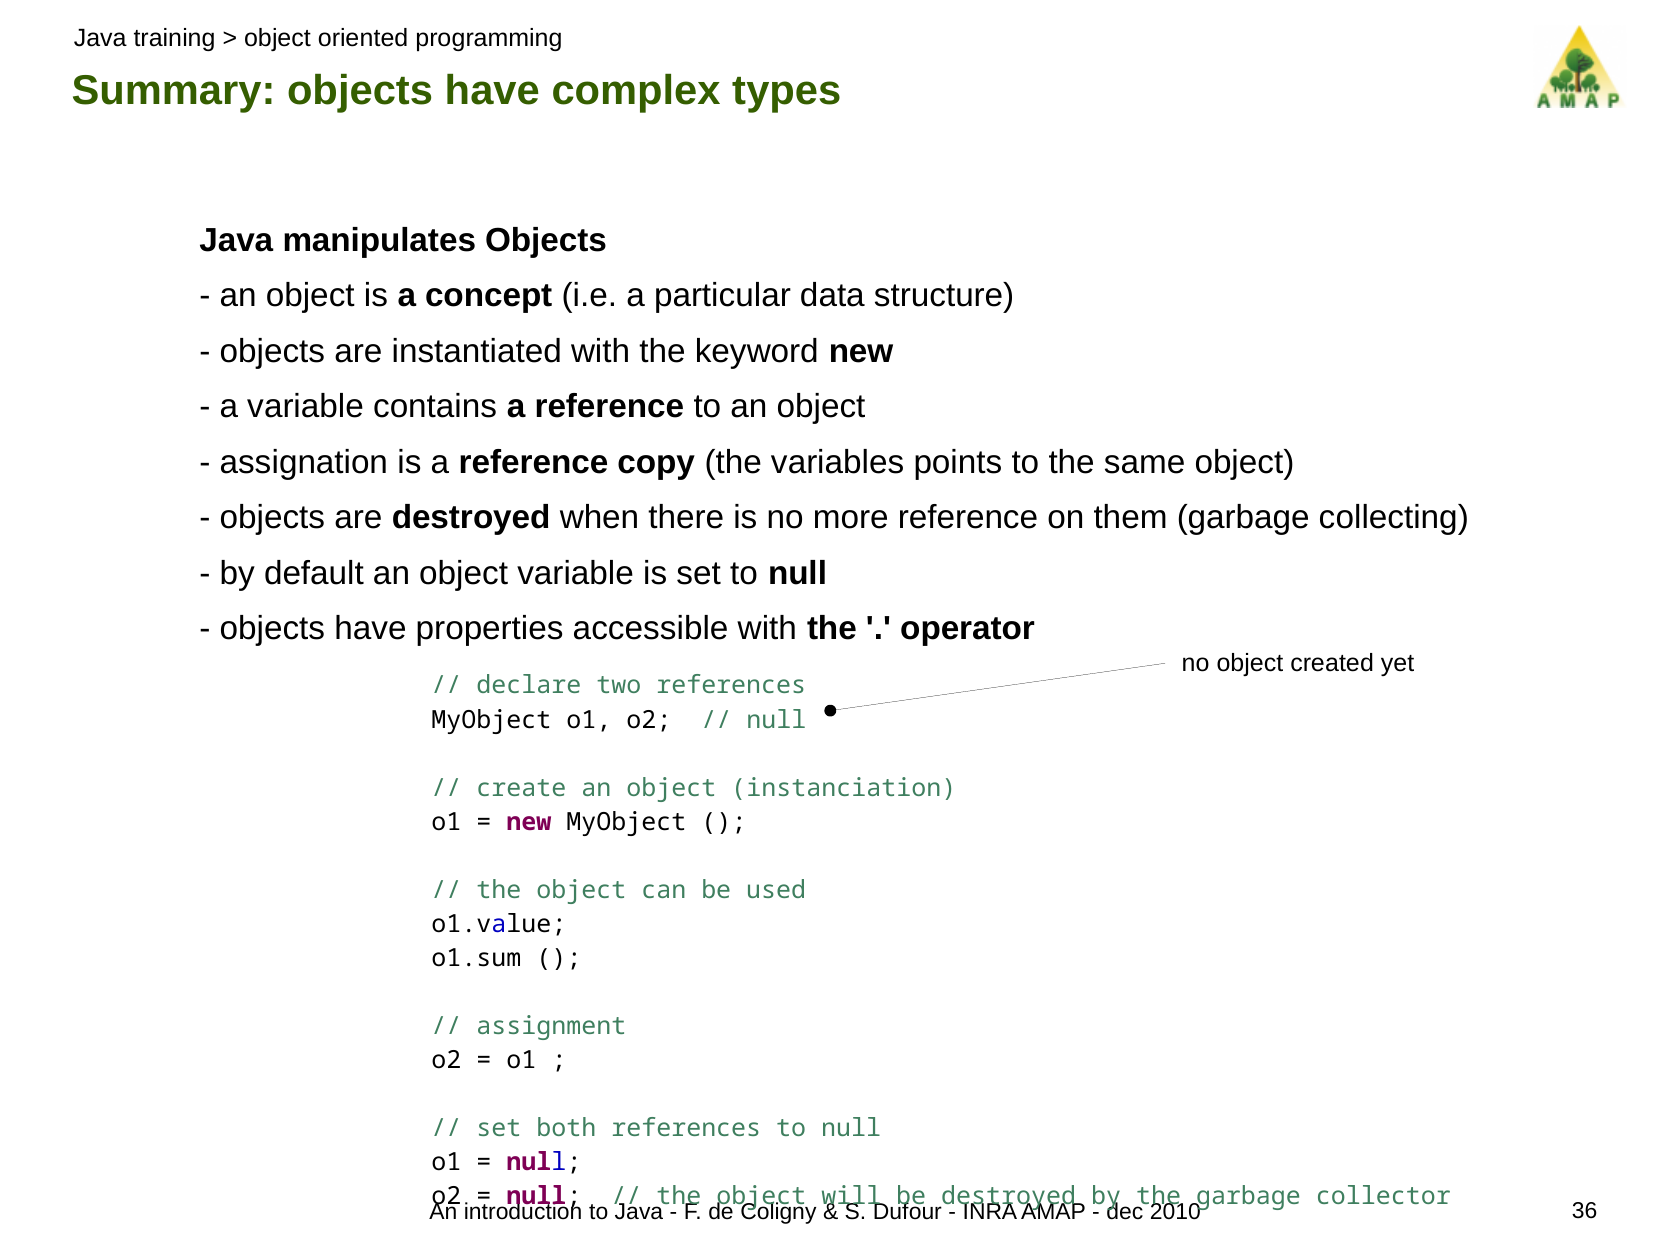

Java training > object oriented programming
Summary: objects have complex types
Java manipulates Objects
- an object is a concept (i.e. a particular data structure)
- objects are instantiated with the keyword new
- a variable contains a reference to an object
- assignation is a reference copy (the variables points to the same object)
- objects are destroyed when there is no more reference on them (garbage collecting)
- by default an object variable is set to null
- objects have properties accessible with the '.' operator
no object created yet
// declare two references
MyObject o1, o2; // null
// create an object (instanciation)
o1 = new MyObject ();
// the object can be used
o1.value;
o1.sum ();
// assignment
o2 = o1 ;
// set both references to null
o1 = null;
o2 = null; // the object will be destroyed by the garbage collector
36